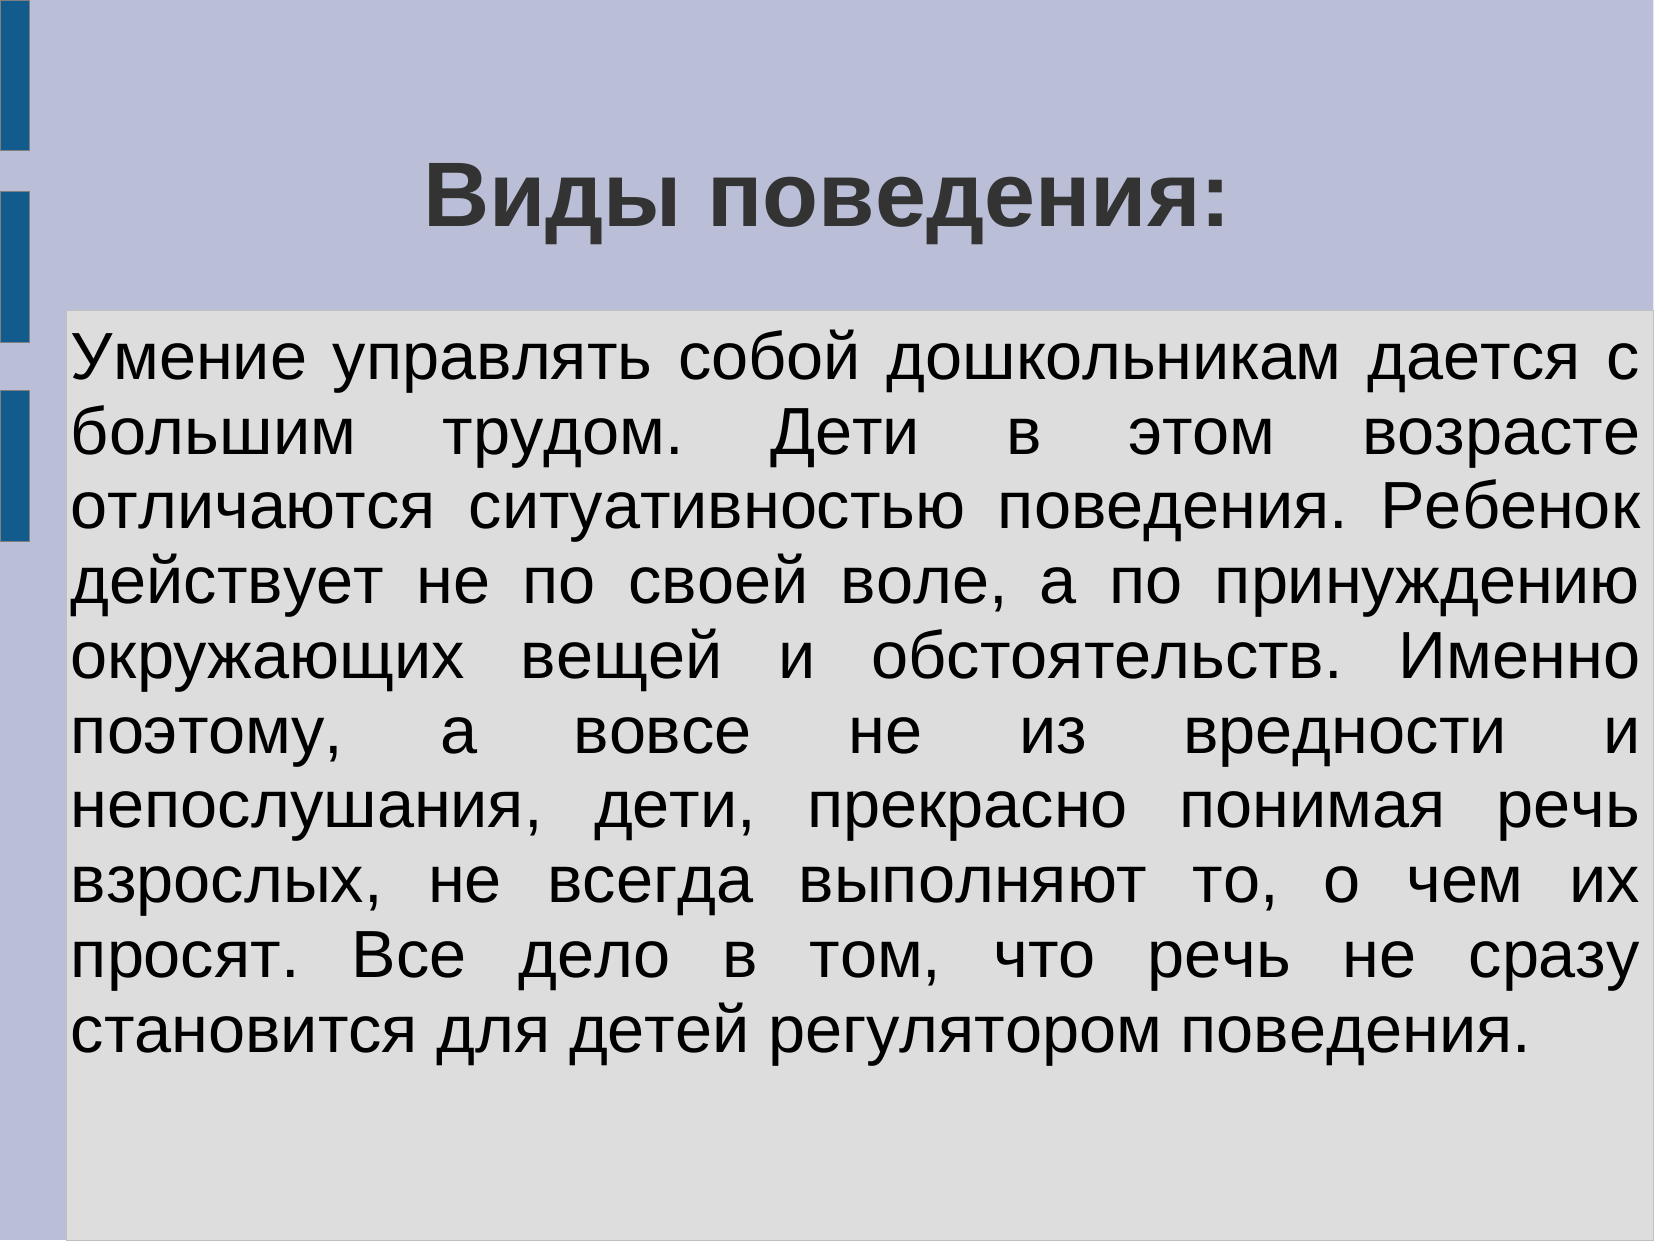

# Виды поведения:
Умение управлять собой дошкольникам дается с большим трудом. Дети в этом возрасте отличаются ситуативностью поведения. Ребенок действует не по своей воле, а по принуждению окружающих вещей и обстоятельств. Именно поэтому, а вовсе не из вредности и непослушания, дети, прекрасно понимая речь взрослых, не всегда выполняют то, о чем их просят. Все дело в том, что речь не сразу становится для детей регулятором поведения.